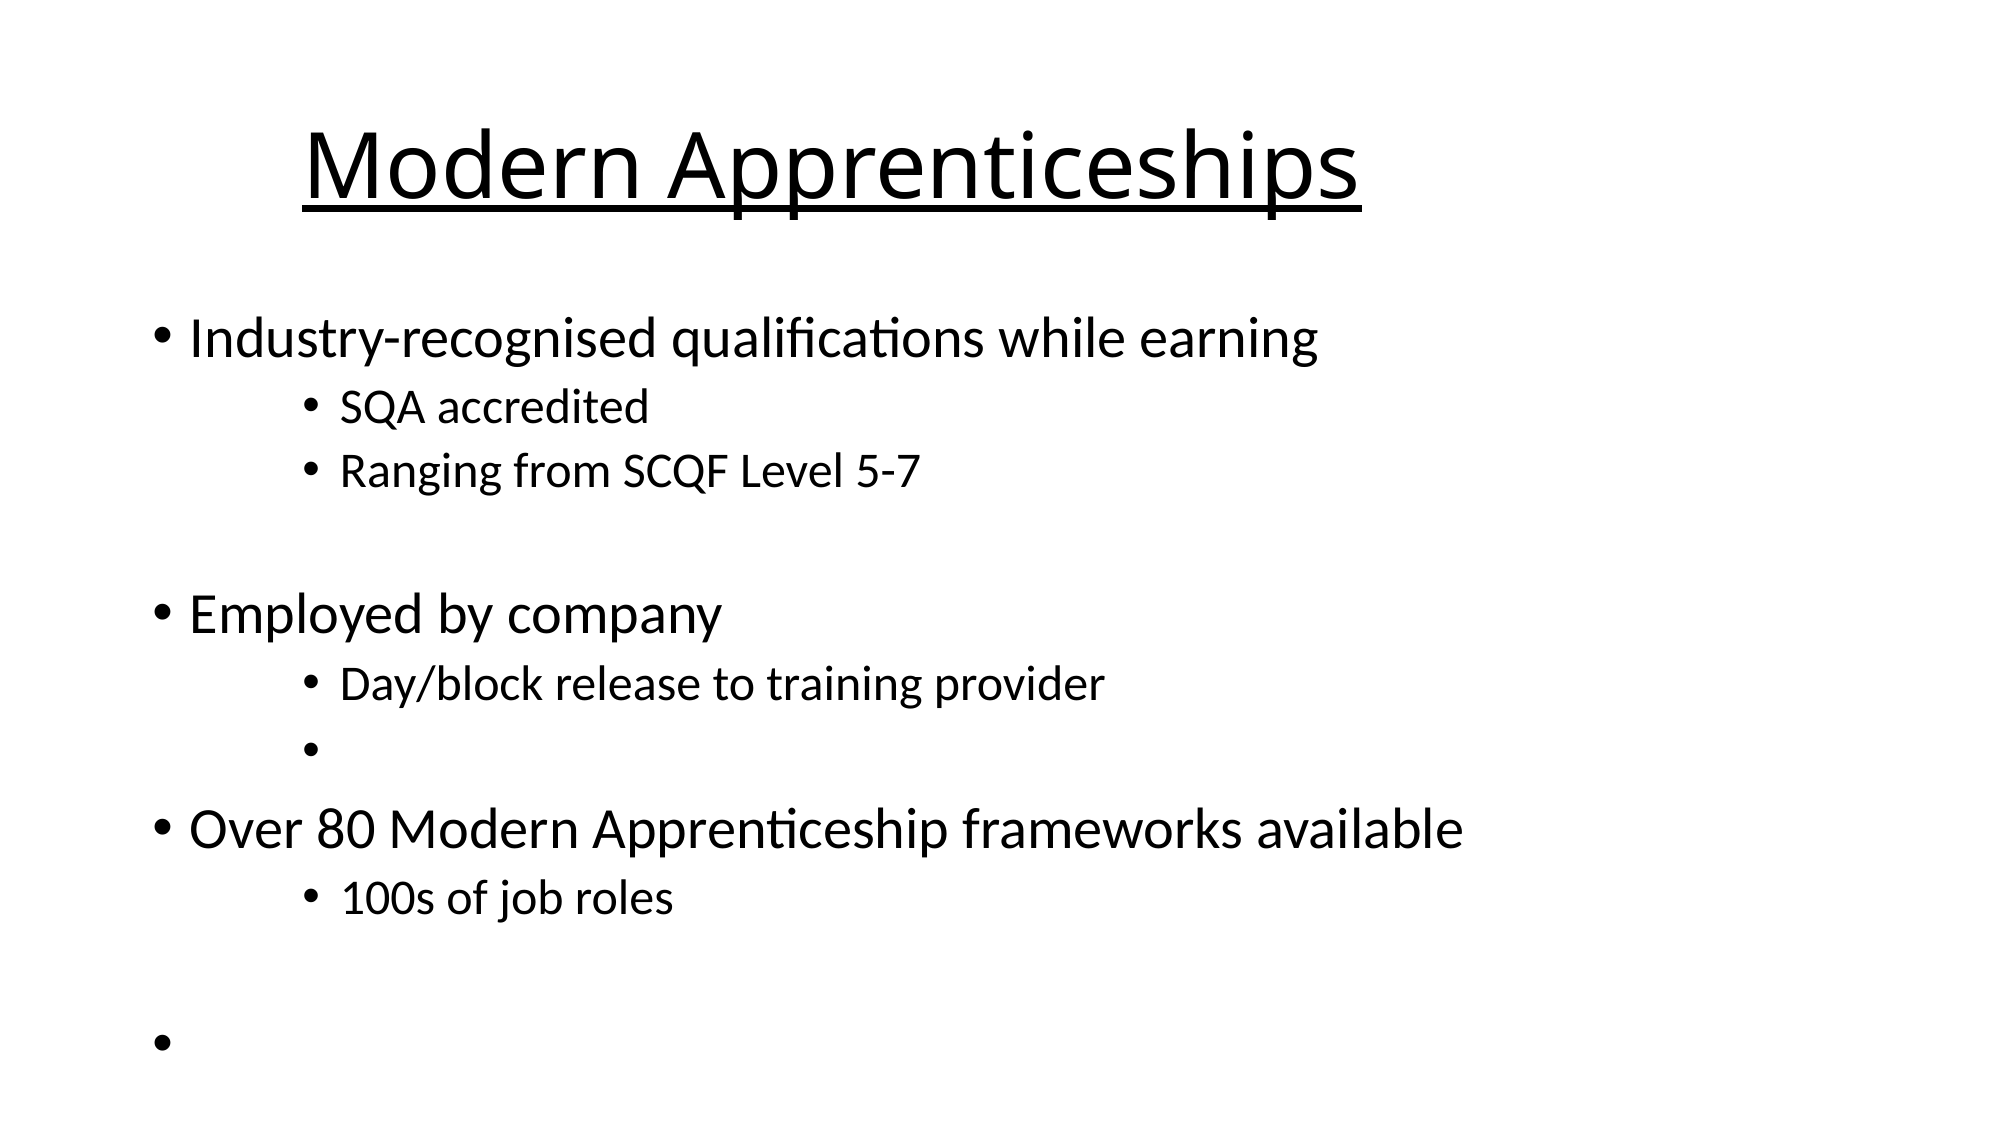

# Modern Apprenticeships
Industry-recognised qualifications while earning
SQA accredited
Ranging from SCQF Level 5-7
Employed by company
Day/block release to training provider
Over 80 Modern Apprenticeship frameworks available
100s of job roles